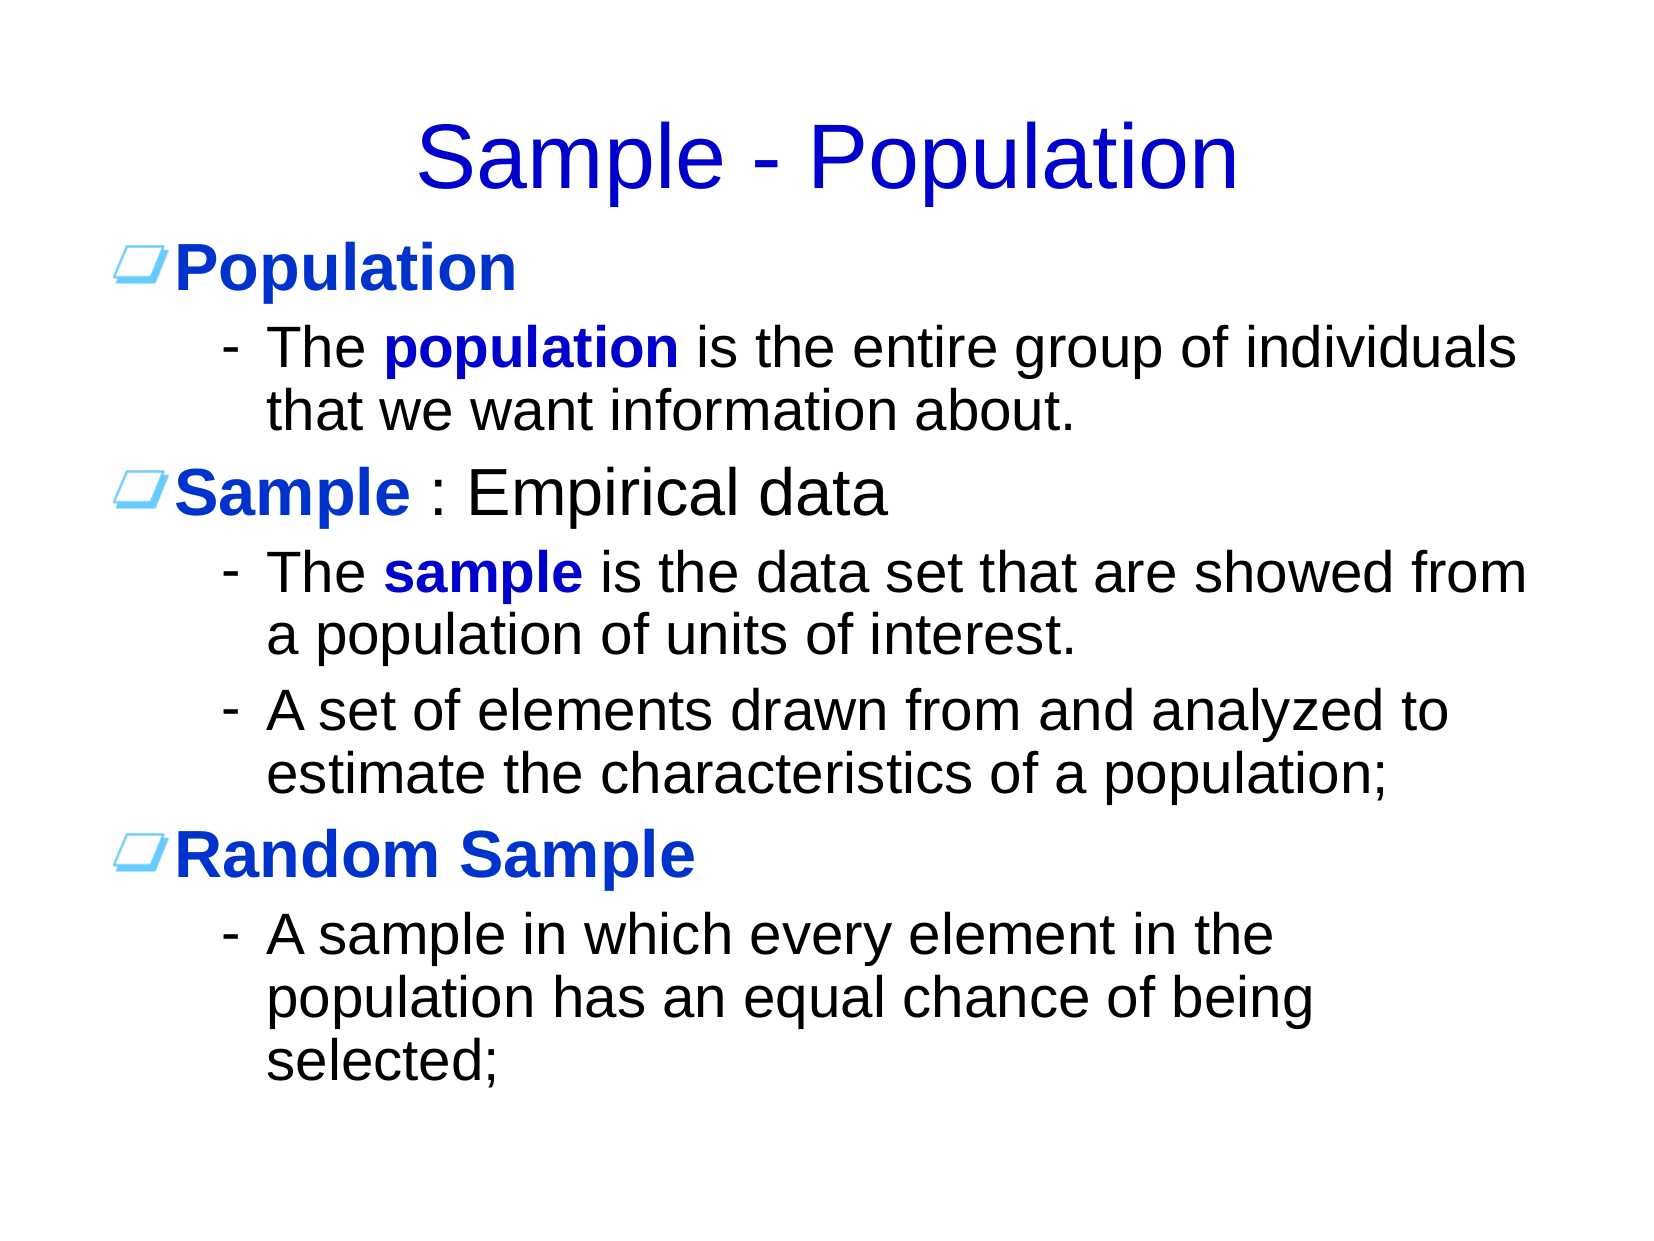

# Sample - Population
Population
The population is the entire group of individuals that we want information about.
Sample : Empirical data
The sample is the data set that are showed from a population of units of interest.
A set of elements drawn from and analyzed to estimate the characteristics of a population;
Random Sample
A sample in which every element in the population has an equal chance of being selected;